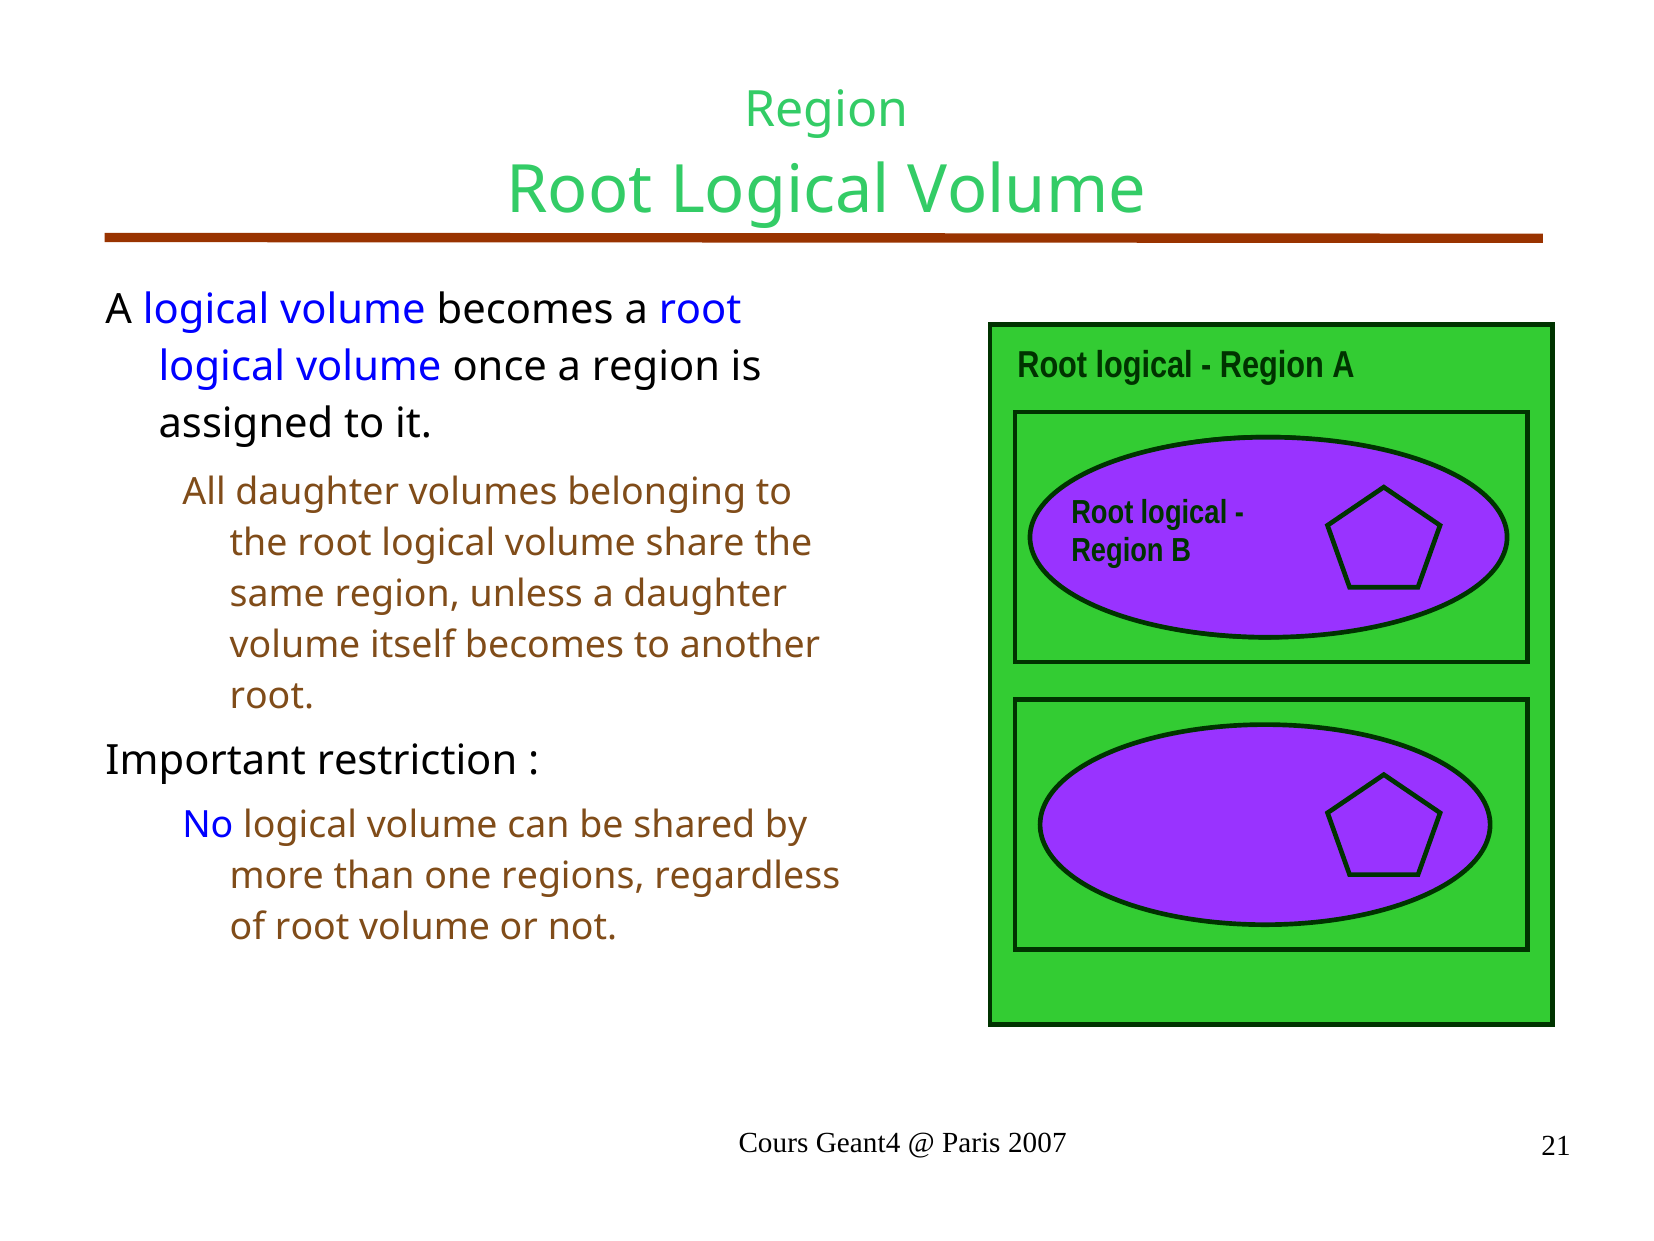

# Region Root Logical Volume
A logical volume becomes a root logical volume once a region is assigned to it.
All daughter volumes belonging to the root logical volume share the same region, unless a daughter volume itself becomes to another root.
Important restriction :
No logical volume can be shared by more than one regions, regardless of root volume or not.
Root logical - Region A
Root logical - Region B
Cours Geant4 @ Paris 2007
21